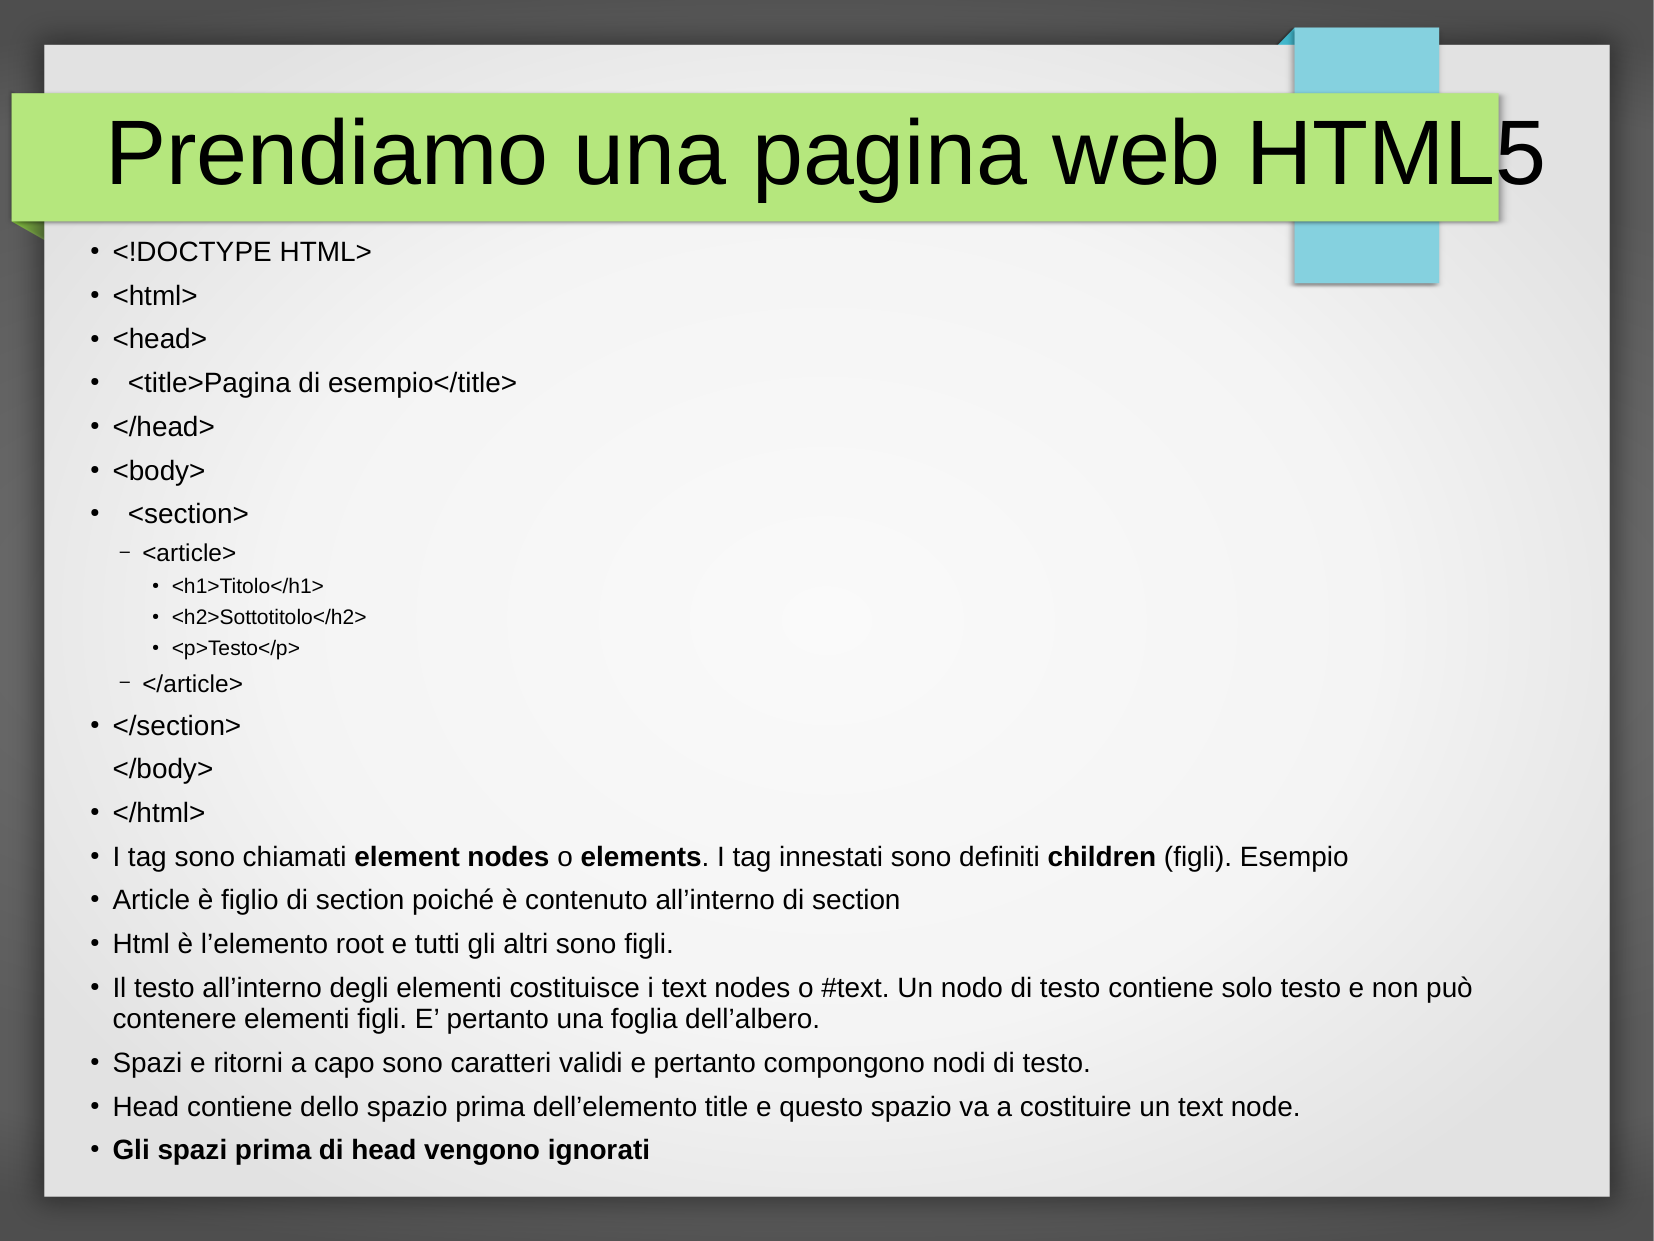

# Prendiamo una pagina web HTML5
<!DOCTYPE HTML>
<html>
<head>
 <title>Pagina di esempio</title>
</head>
<body>
 <section>
<article>
<h1>Titolo</h1>
<h2>Sottotitolo</h2>
<p>Testo</p>
</article>
</section>
</body>
</html>
I tag sono chiamati element nodes o elements. I tag innestati sono definiti children (figli). Esempio
Article è figlio di section poiché è contenuto all’interno di section
Html è l’elemento root e tutti gli altri sono figli.
Il testo all’interno degli elementi costituisce i text nodes o #text. Un nodo di testo contiene solo testo e non può contenere elementi figli. E’ pertanto una foglia dell’albero.
Spazi e ritorni a capo sono caratteri validi e pertanto compongono nodi di testo.
Head contiene dello spazio prima dell’elemento title e questo spazio va a costituire un text node.
Gli spazi prima di head vengono ignorati